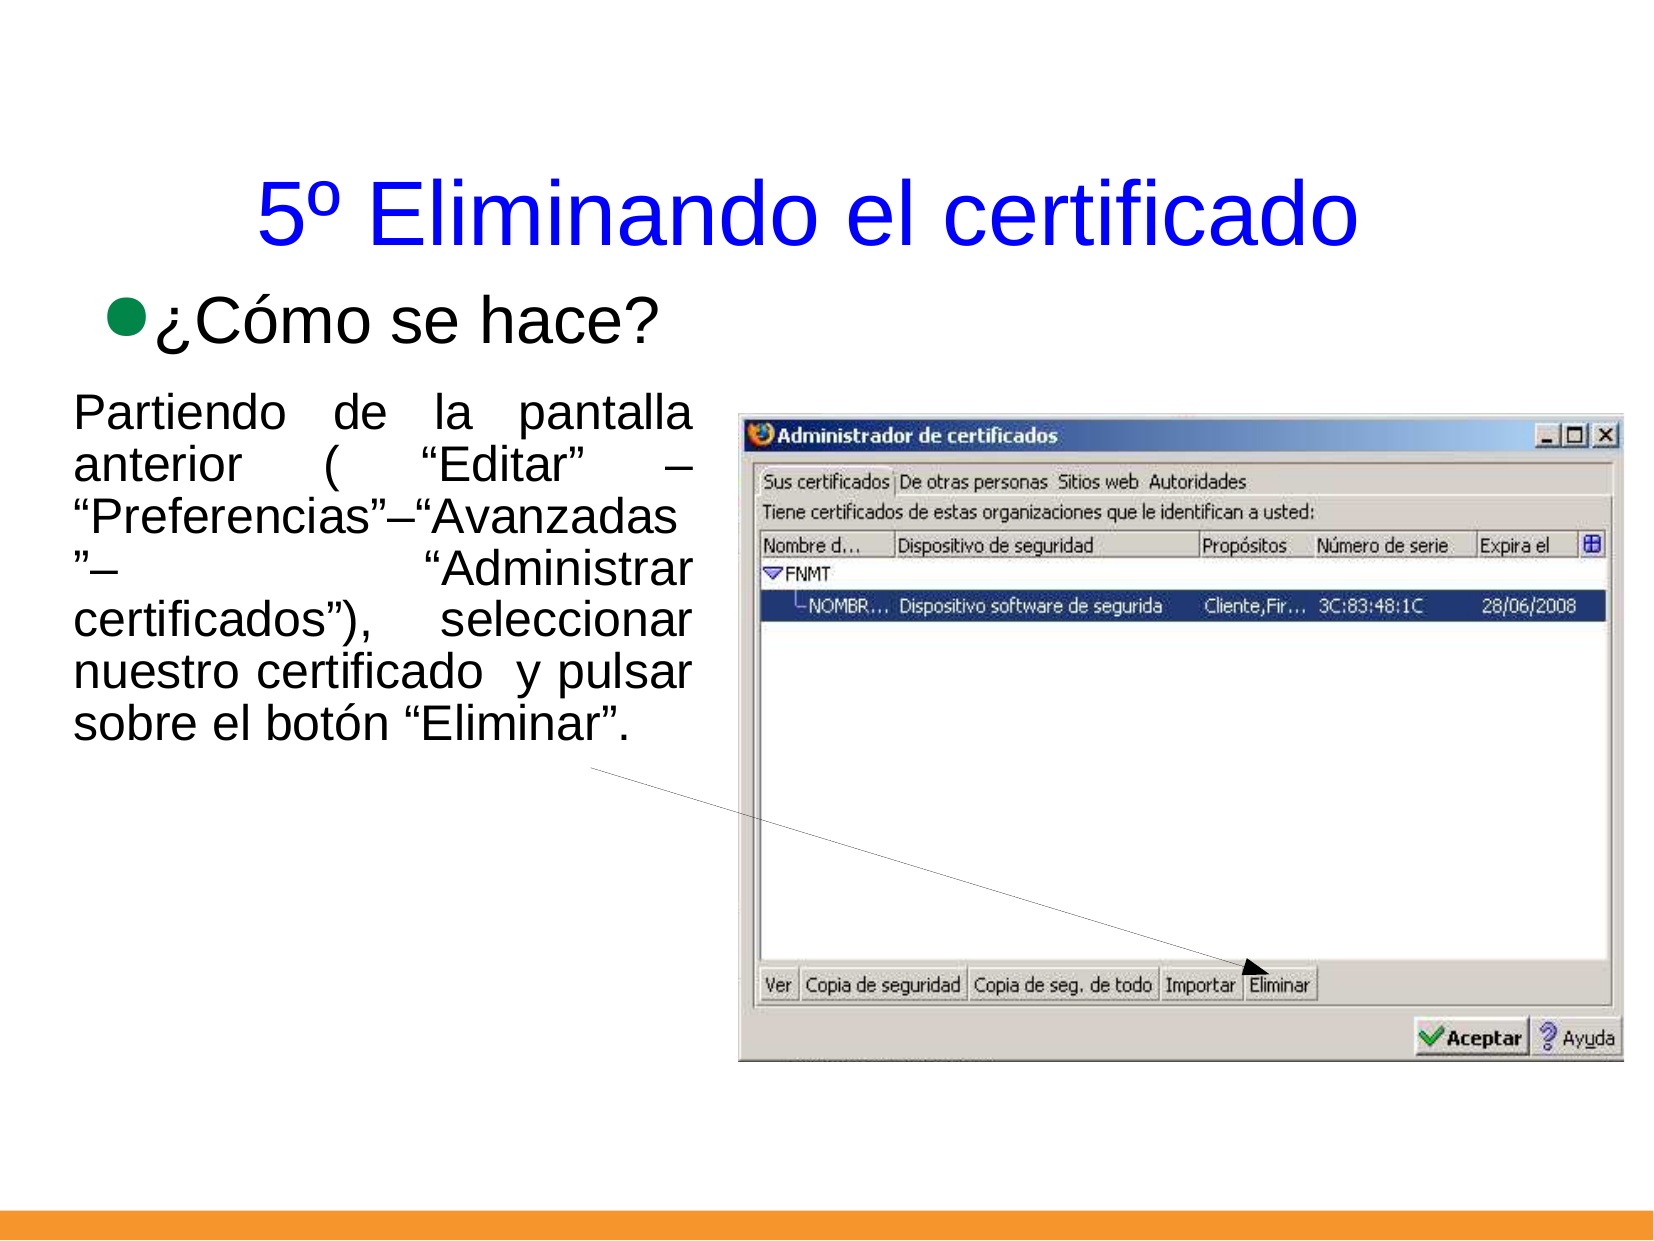

5º Eliminando el certificado
# ¿Cómo se hace?
Partiendo de la pantalla anterior ( “Editar” – “Preferencias”–“Avanzadas”– “Administrar certificados”), seleccionar nuestro certificado y pulsar sobre el botón “Eliminar”.